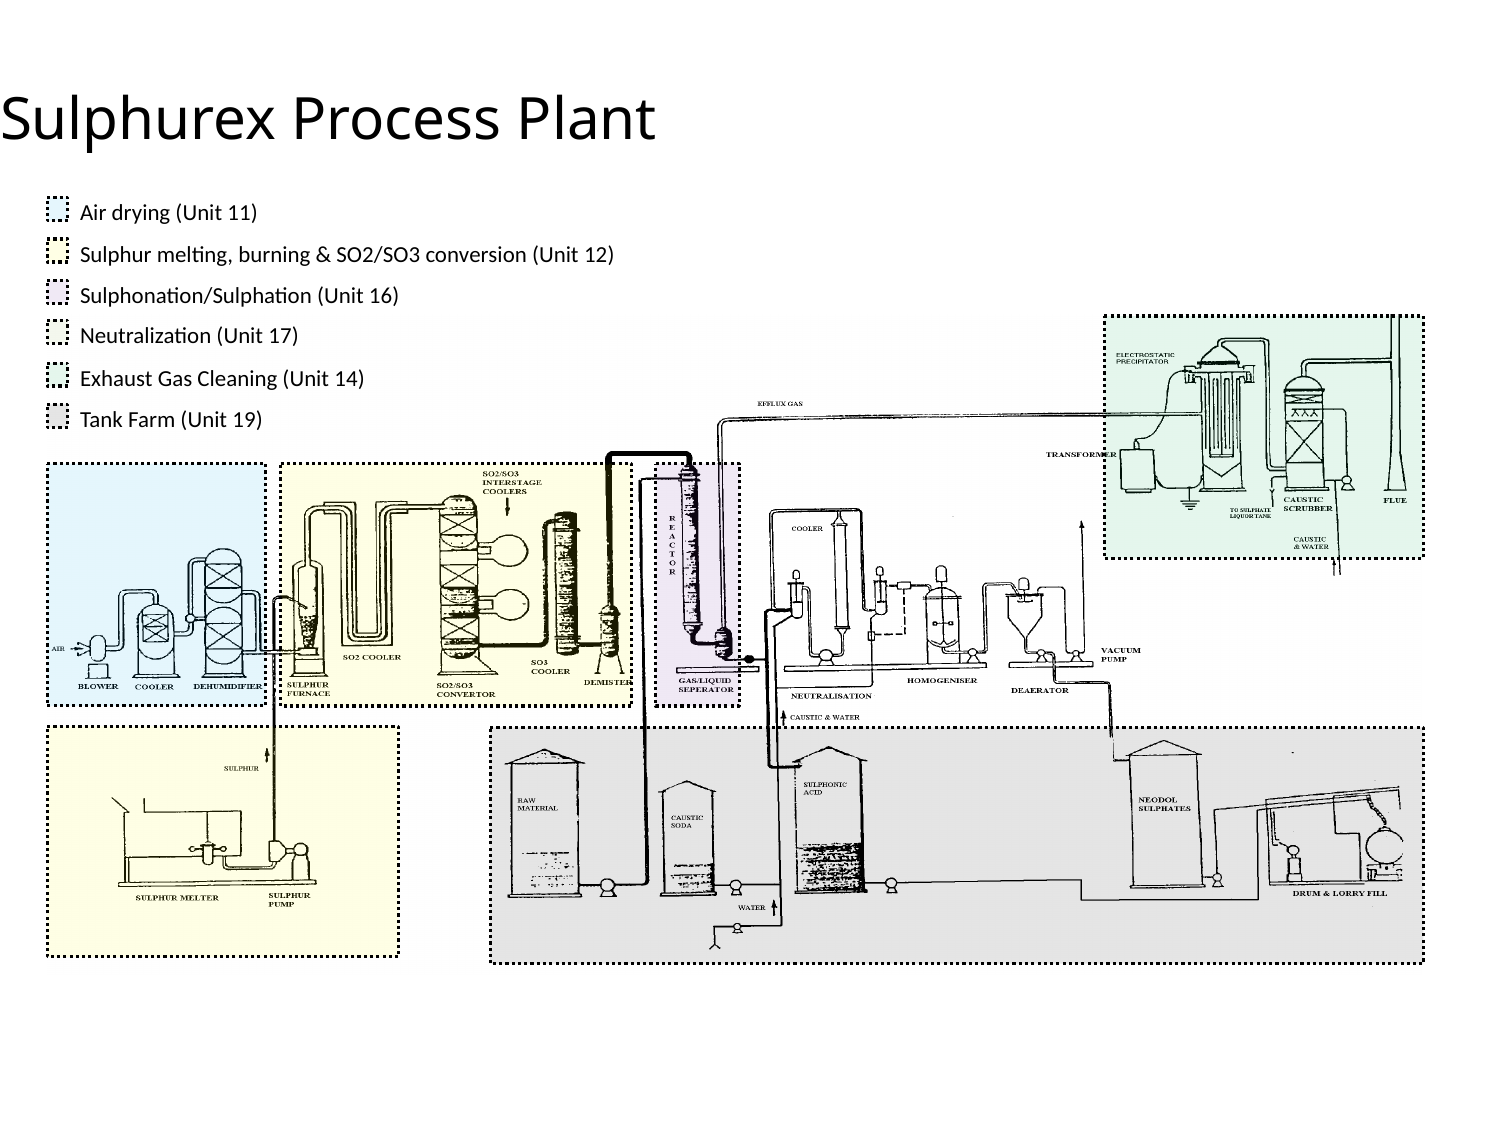

# Sulphurex Process Plant
Air drying (Unit 11)
Sulphur melting, burning & SO2/SO3 conversion (Unit 12)
Sulphonation/Sulphation (Unit 16)
Neutralization (Unit 17)
Exhaust Gas Cleaning (Unit 14)
Tank Farm (Unit 19)